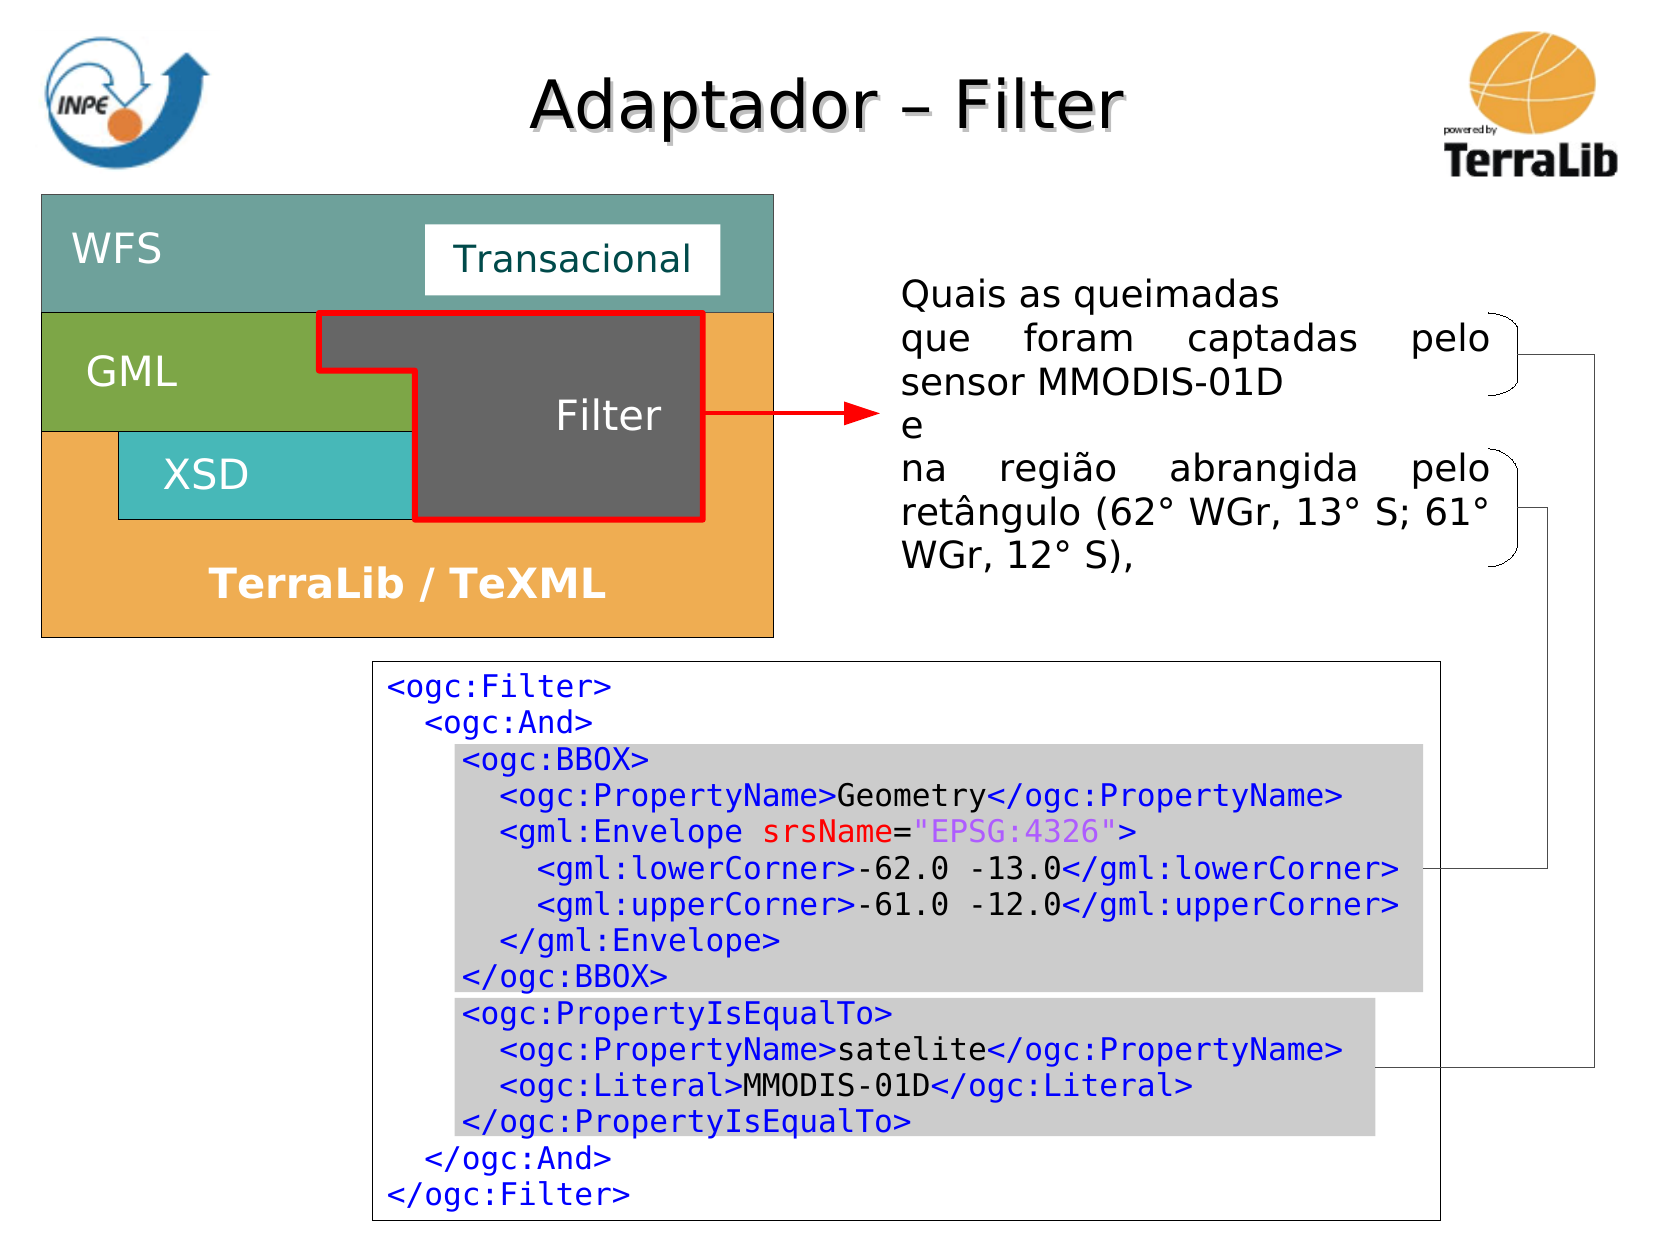

# Adaptador – Filter
WFS
Transacional
Quais as queimadas
que foram captadas pelo sensor MMODIS-01D
e
na região abrangida pelo retângulo (62° WGr, 13° S; 61° WGr, 12° S),
TerraLib / TeXML
GML
Filter
XSD
<ogc:Filter>
 <ogc:And>
 <ogc:BBOX>
 <ogc:PropertyName>Geometry</ogc:PropertyName>
 <gml:Envelope srsName="EPSG:4326">
 <gml:lowerCorner>-62.0 -13.0</gml:lowerCorner>
 <gml:upperCorner>-61.0 -12.0</gml:upperCorner>
 </gml:Envelope>
 </ogc:BBOX>
 <ogc:PropertyIsEqualTo>
 <ogc:PropertyName>satelite</ogc:PropertyName>
 <ogc:Literal>MMODIS-01D</ogc:Literal>
 </ogc:PropertyIsEqualTo>
 </ogc:And>
</ogc:Filter>